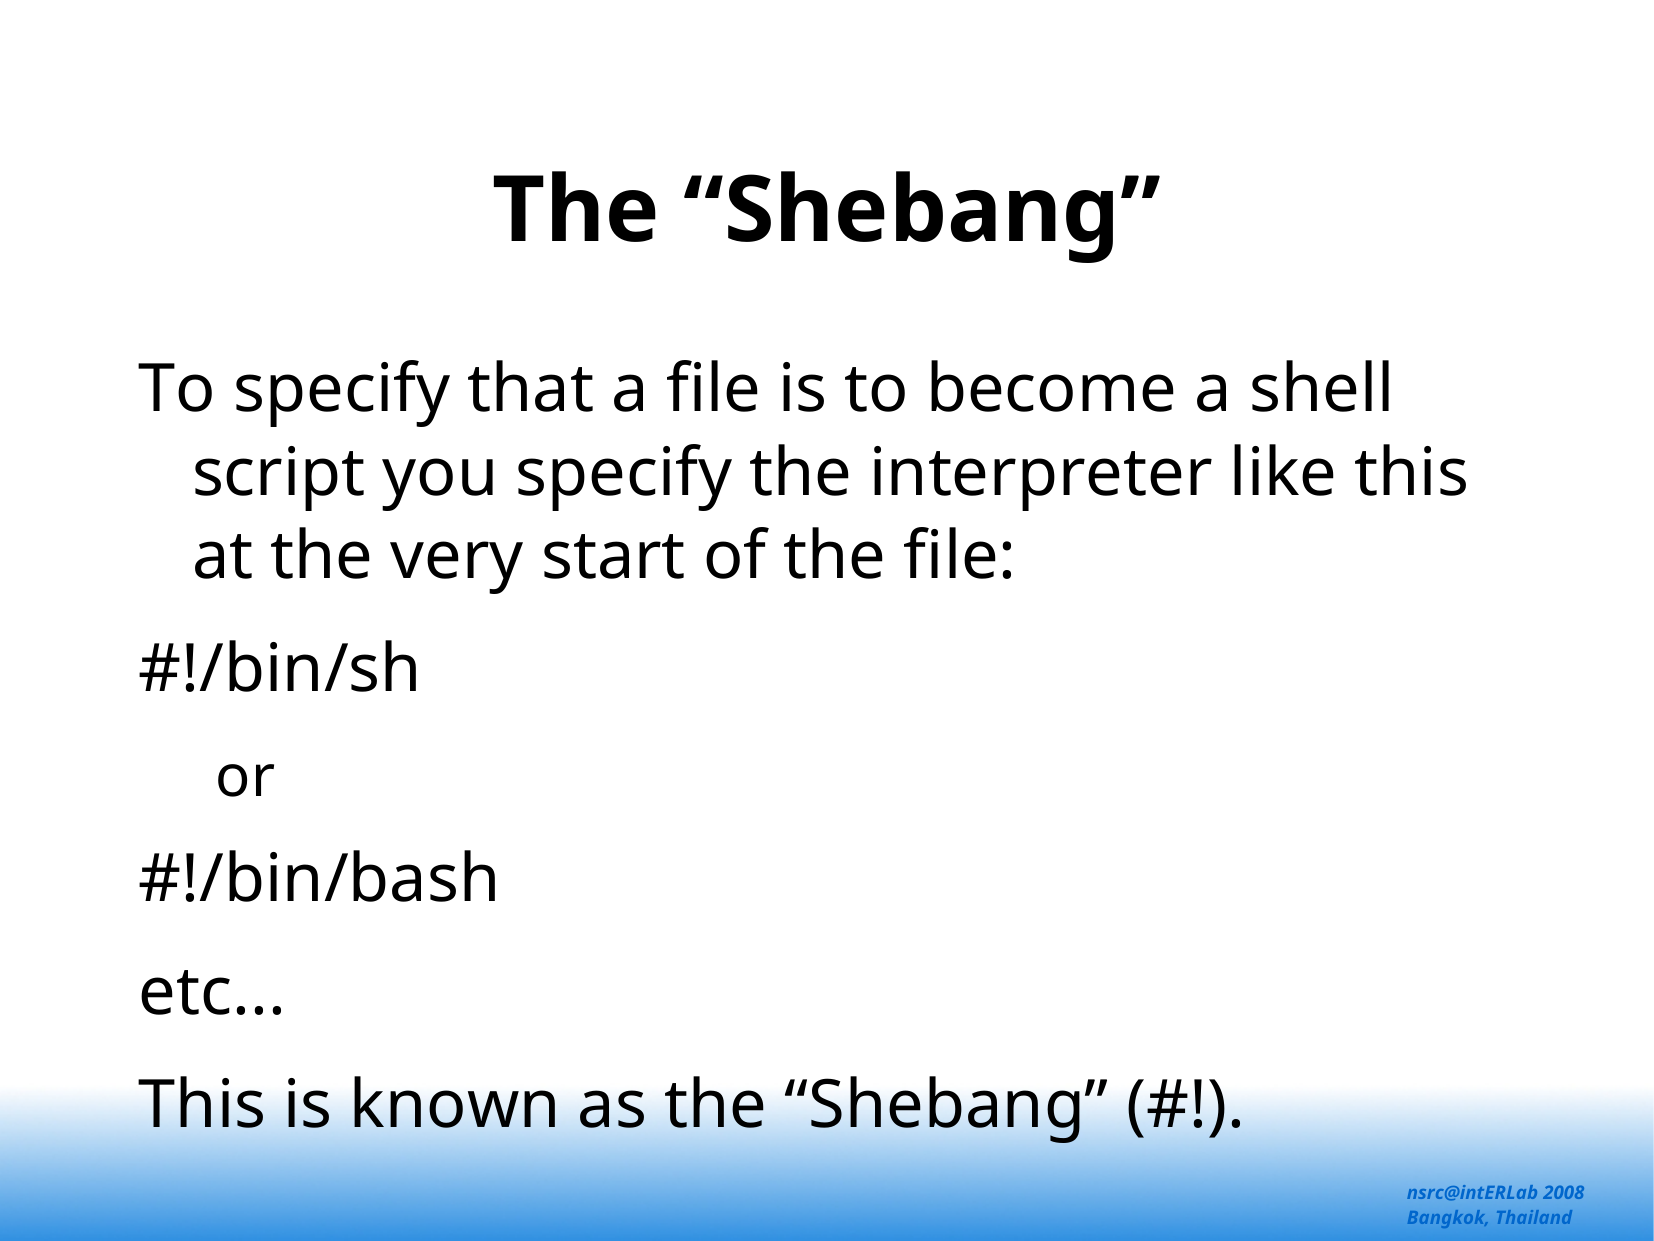

# The “Shebang”
To specify that a file is to become a shell script you specify the interpreter like this at the very start of the file:
#!/bin/sh
or
#!/bin/bash
etc...
This is known as the “Shebang” (#!).